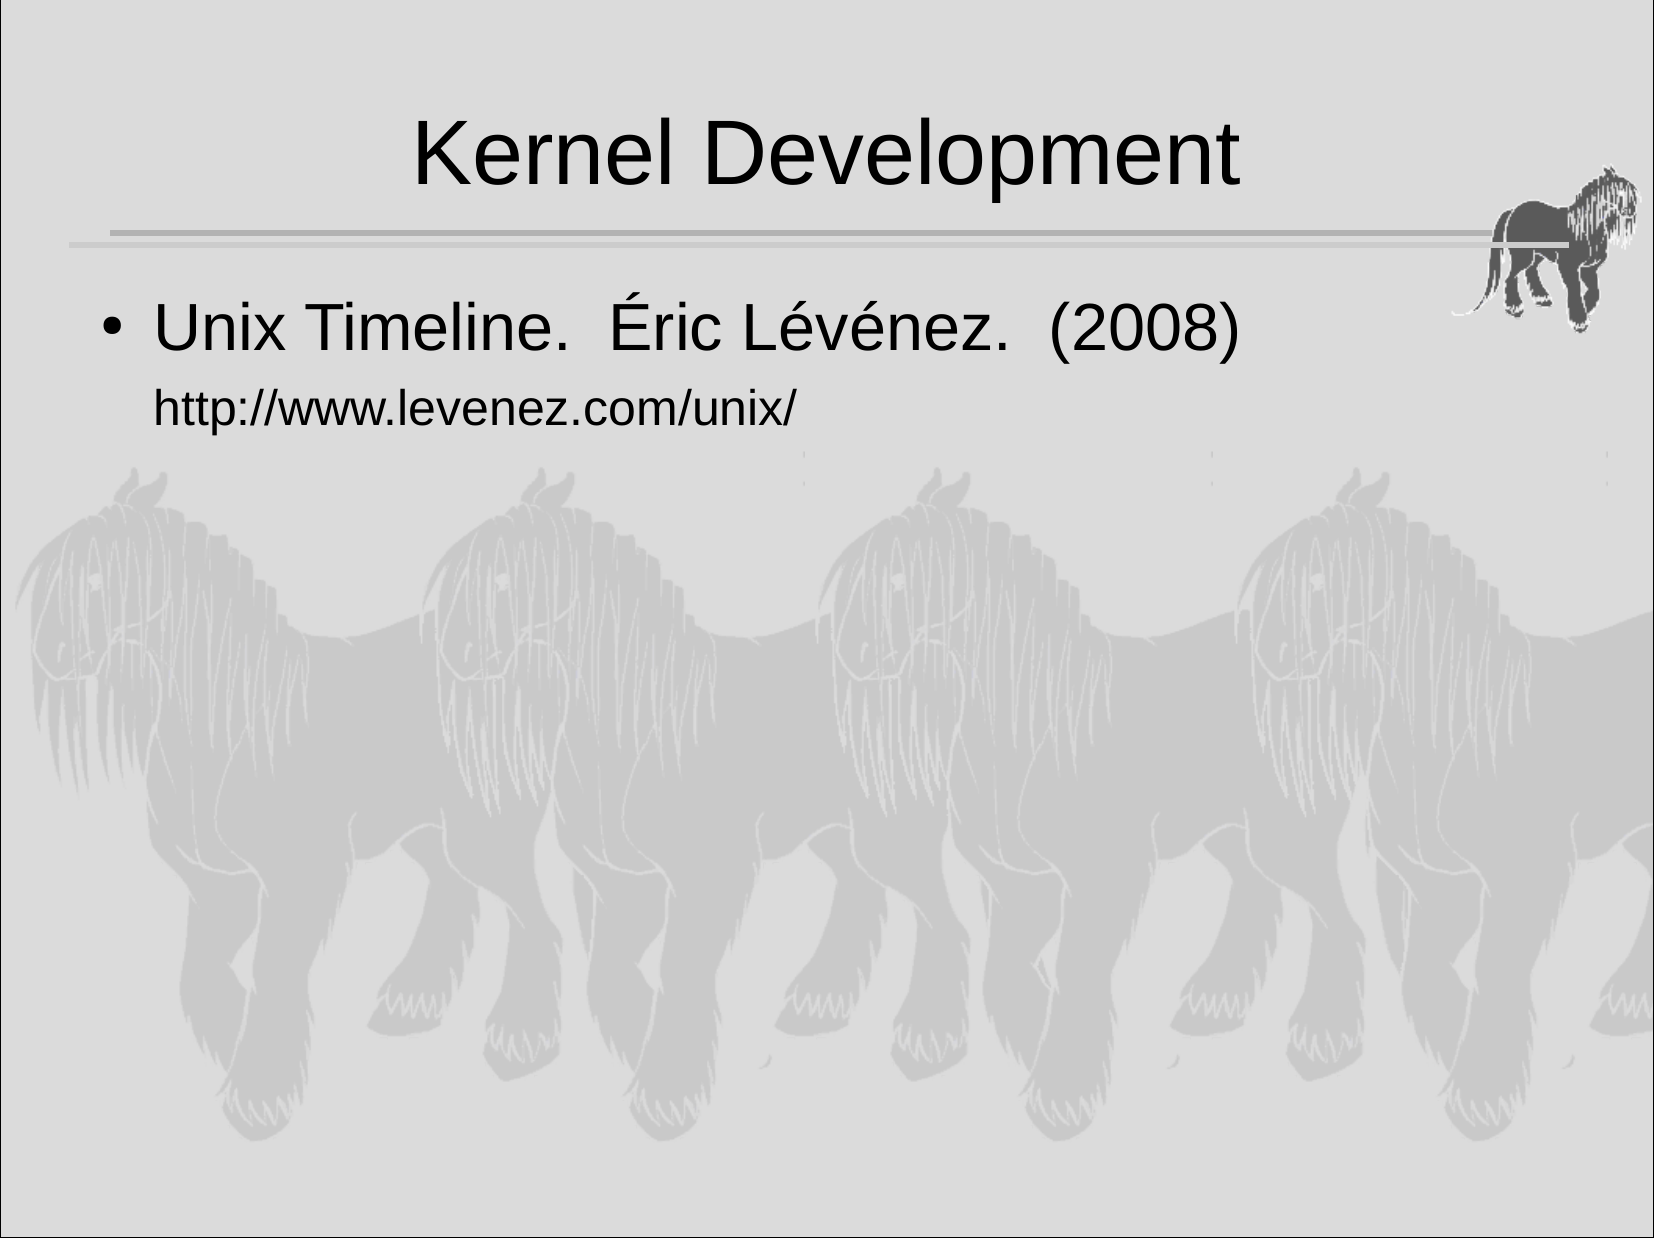

# Kernel Development
Unix Timeline. Éric Lévénez. (2008)
http://www.levenez.com/unix/